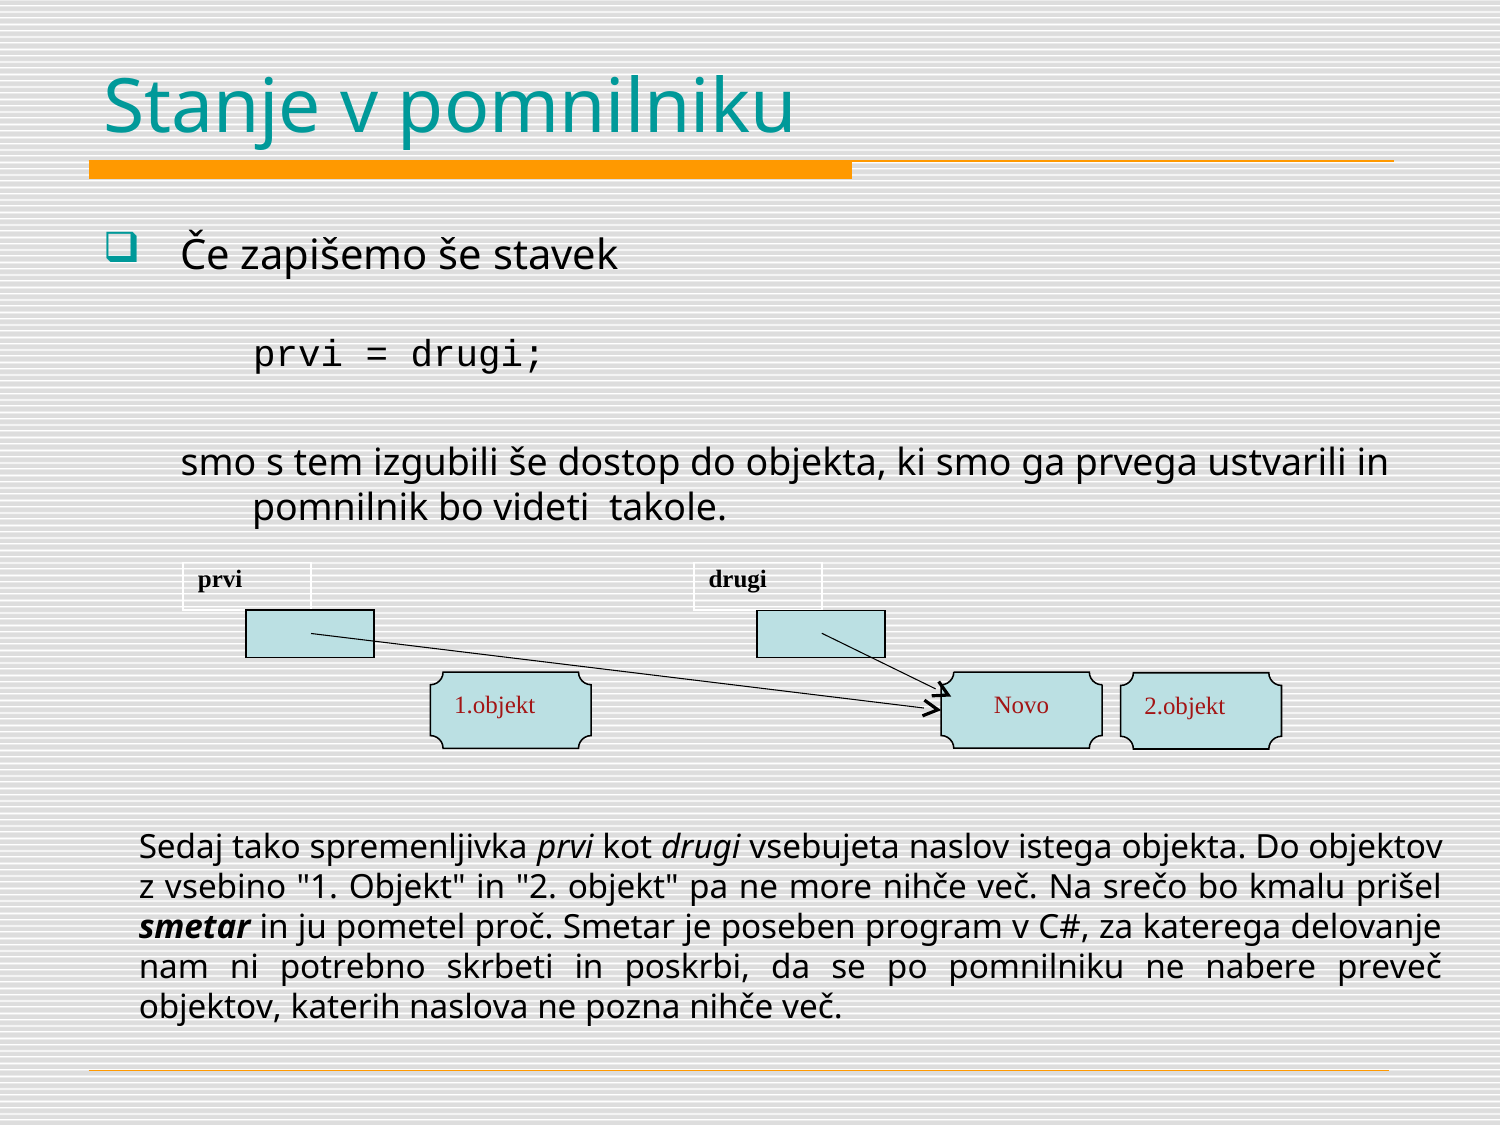

# Stanje v pomnilniku
Če zapišemo še stavek
		prvi = drugi;
smo s tem izgubili še dostop do objekta, ki smo ga prvega ustvarili in pomnilnik bo videti takole.
prvi
drugi
Novo
1.objekt
2.objekt
Sedaj tako spremenljivka prvi kot drugi vsebujeta naslov istega objekta. Do objektov z vsebino "1. Objekt" in "2. objekt" pa ne more nihče več. Na srečo bo kmalu prišel smetar in ju pometel proč. Smetar je poseben program v C#, za katerega delovanje nam ni potrebno skrbeti in poskrbi, da se po pomnilniku ne nabere preveč objektov, katerih naslova ne pozna nihče več.